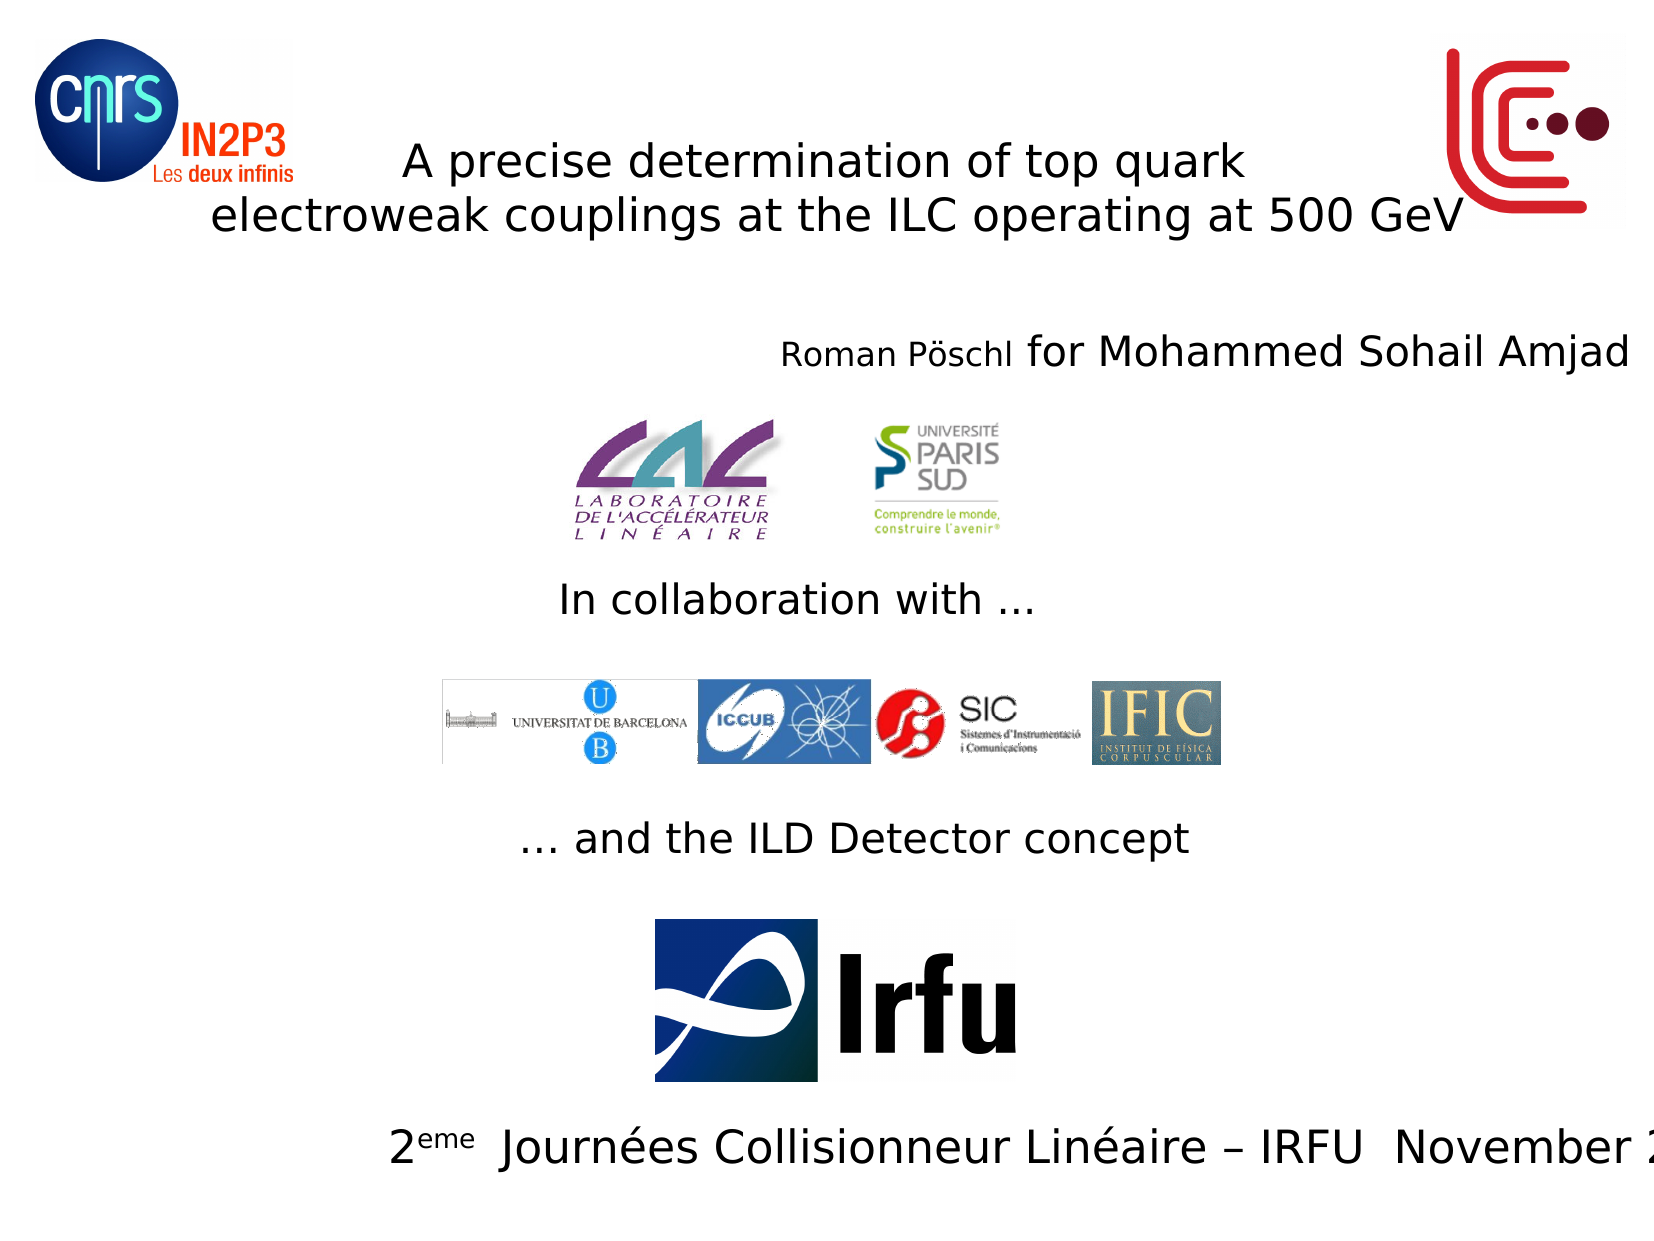

A precise determination of top quark
electroweak couplings at the ILC operating at 500 GeV
 Roman Pöschl for Mohammed Sohail Amjad
In collaboration with ...
… and the ILD Detector concept
2eme Journées Collisionneur Linéaire – IRFU November 2013